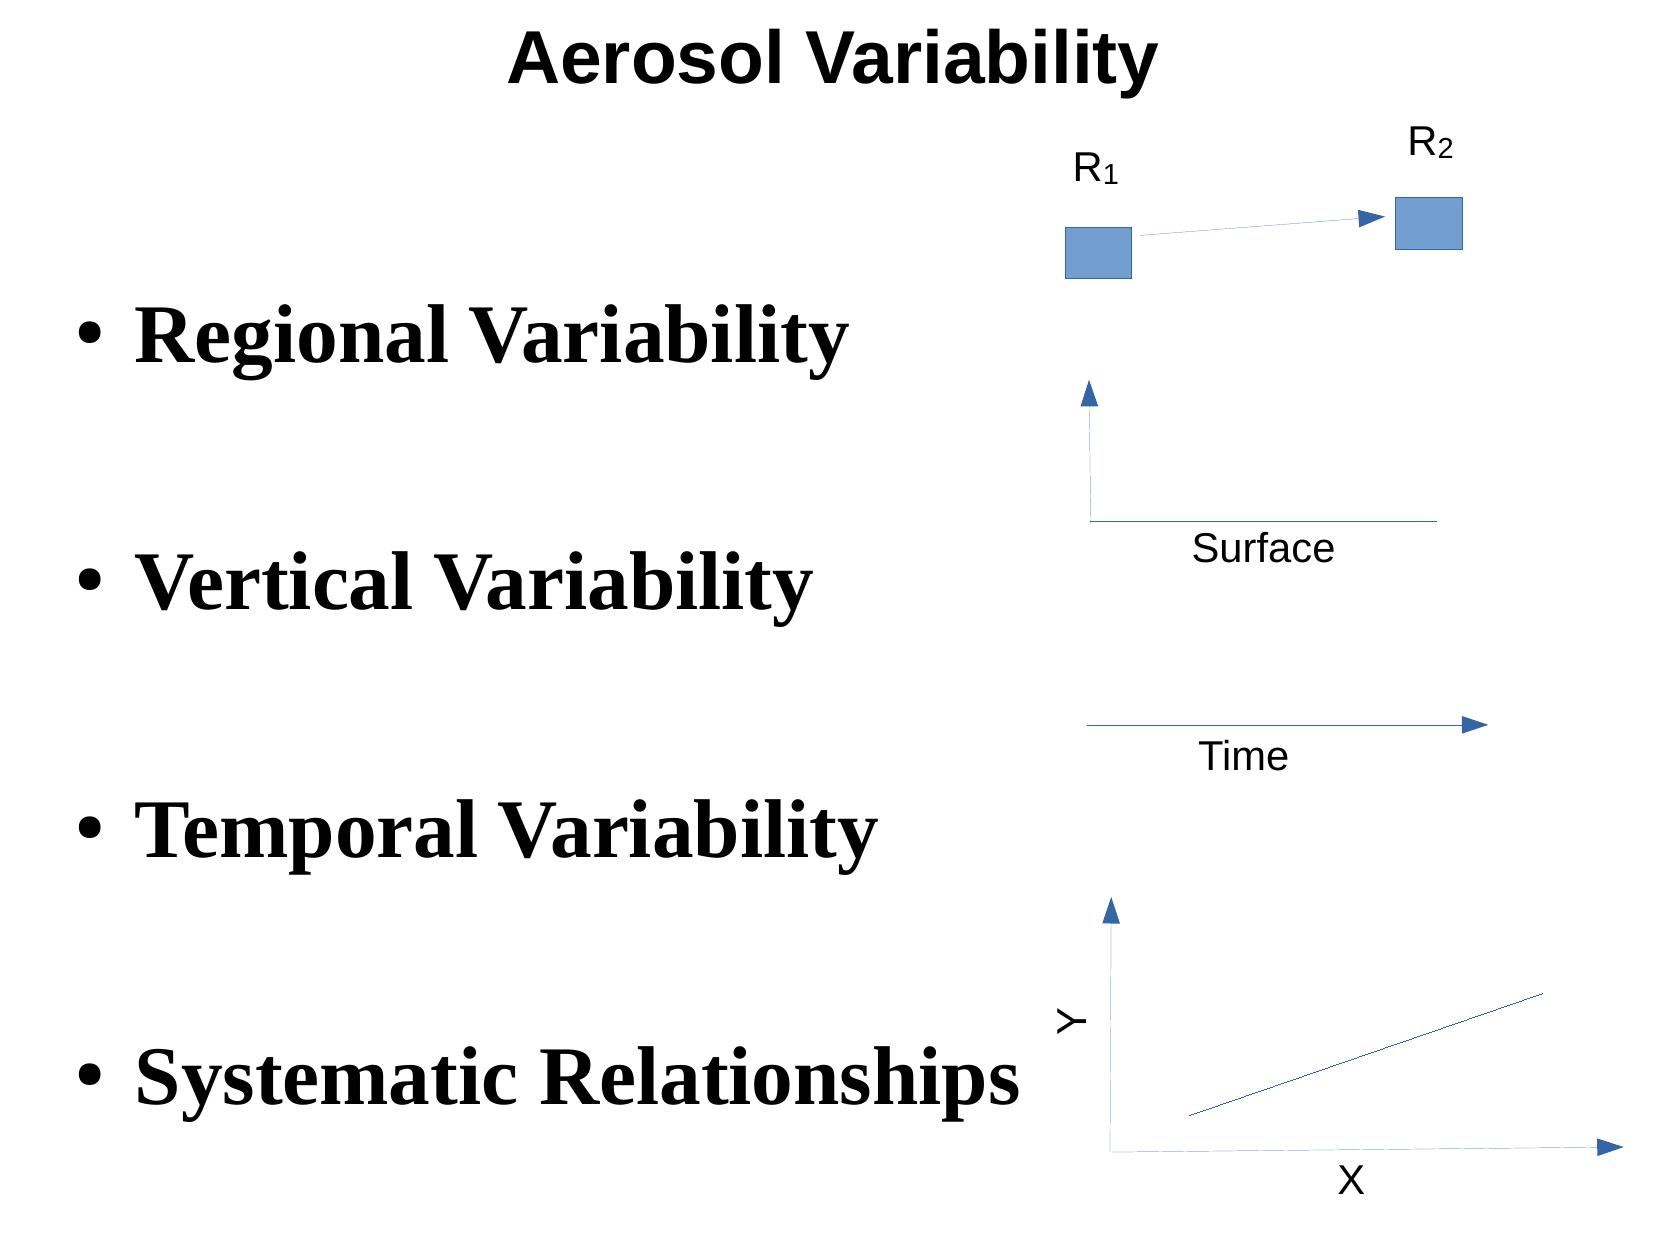

Aerosol Variability
R2
R1
Regional Variability
Vertical Variability
Temporal Variability
Systematic Relationships
Surface
Time
Y
X